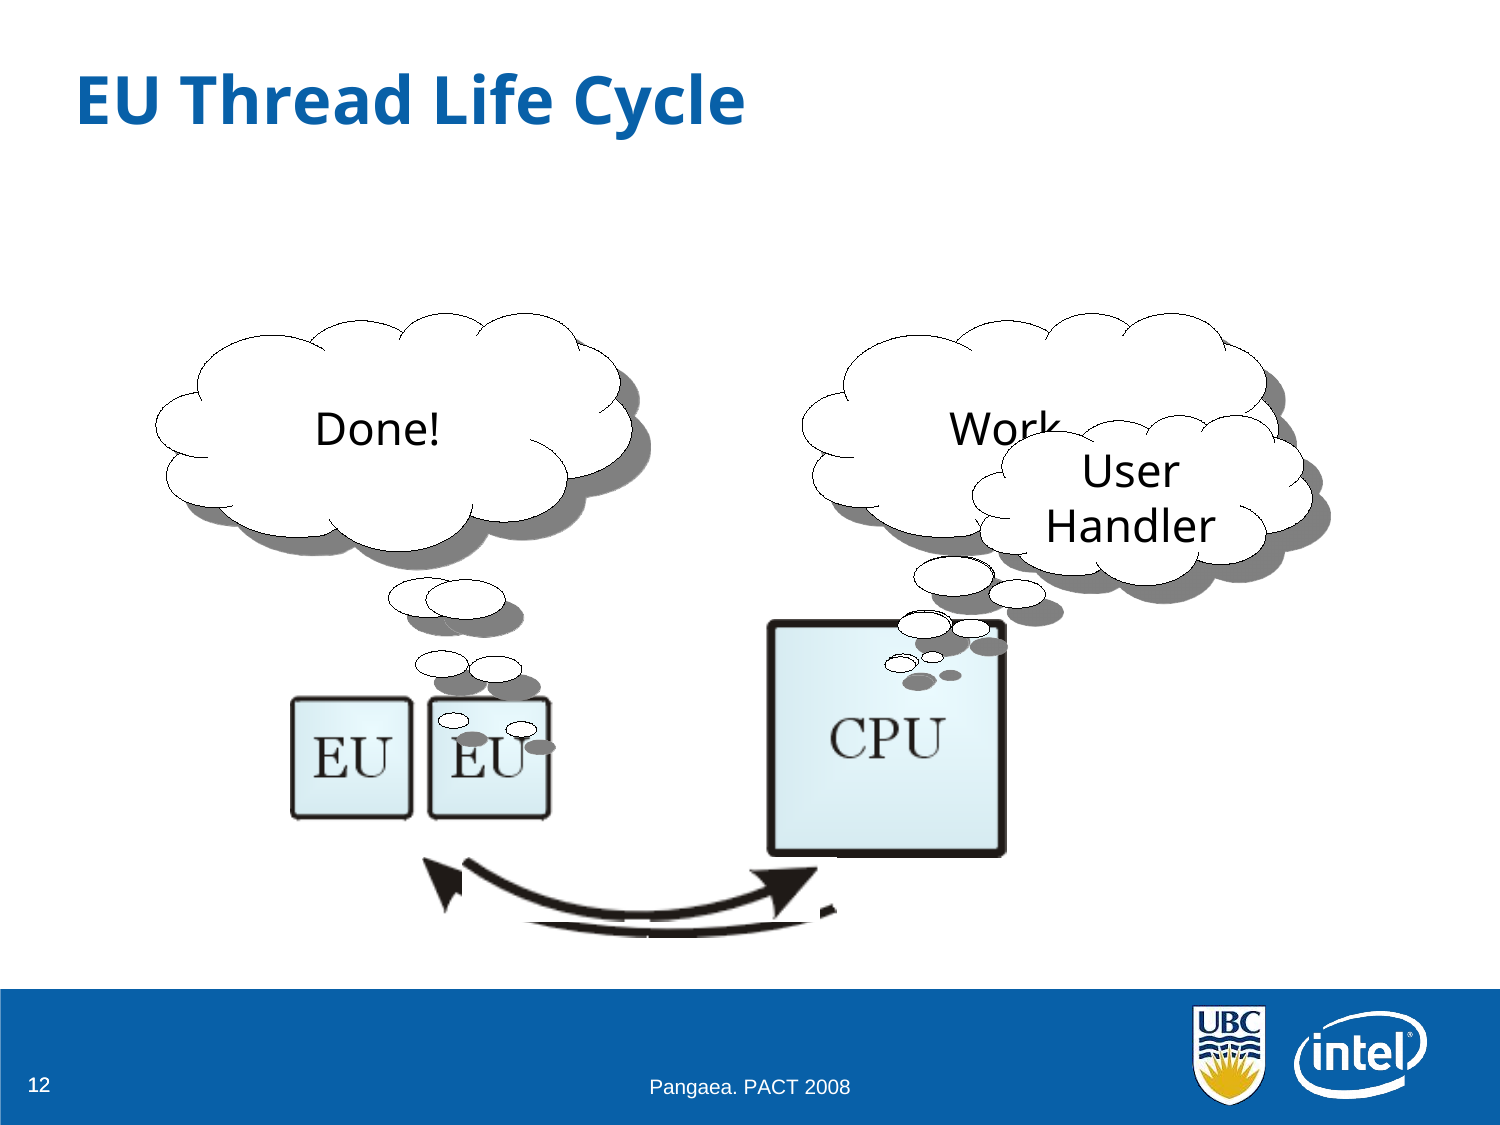

# EU Thread Life Cycle
Work...
Done!
Signal
Work...
User
Handler